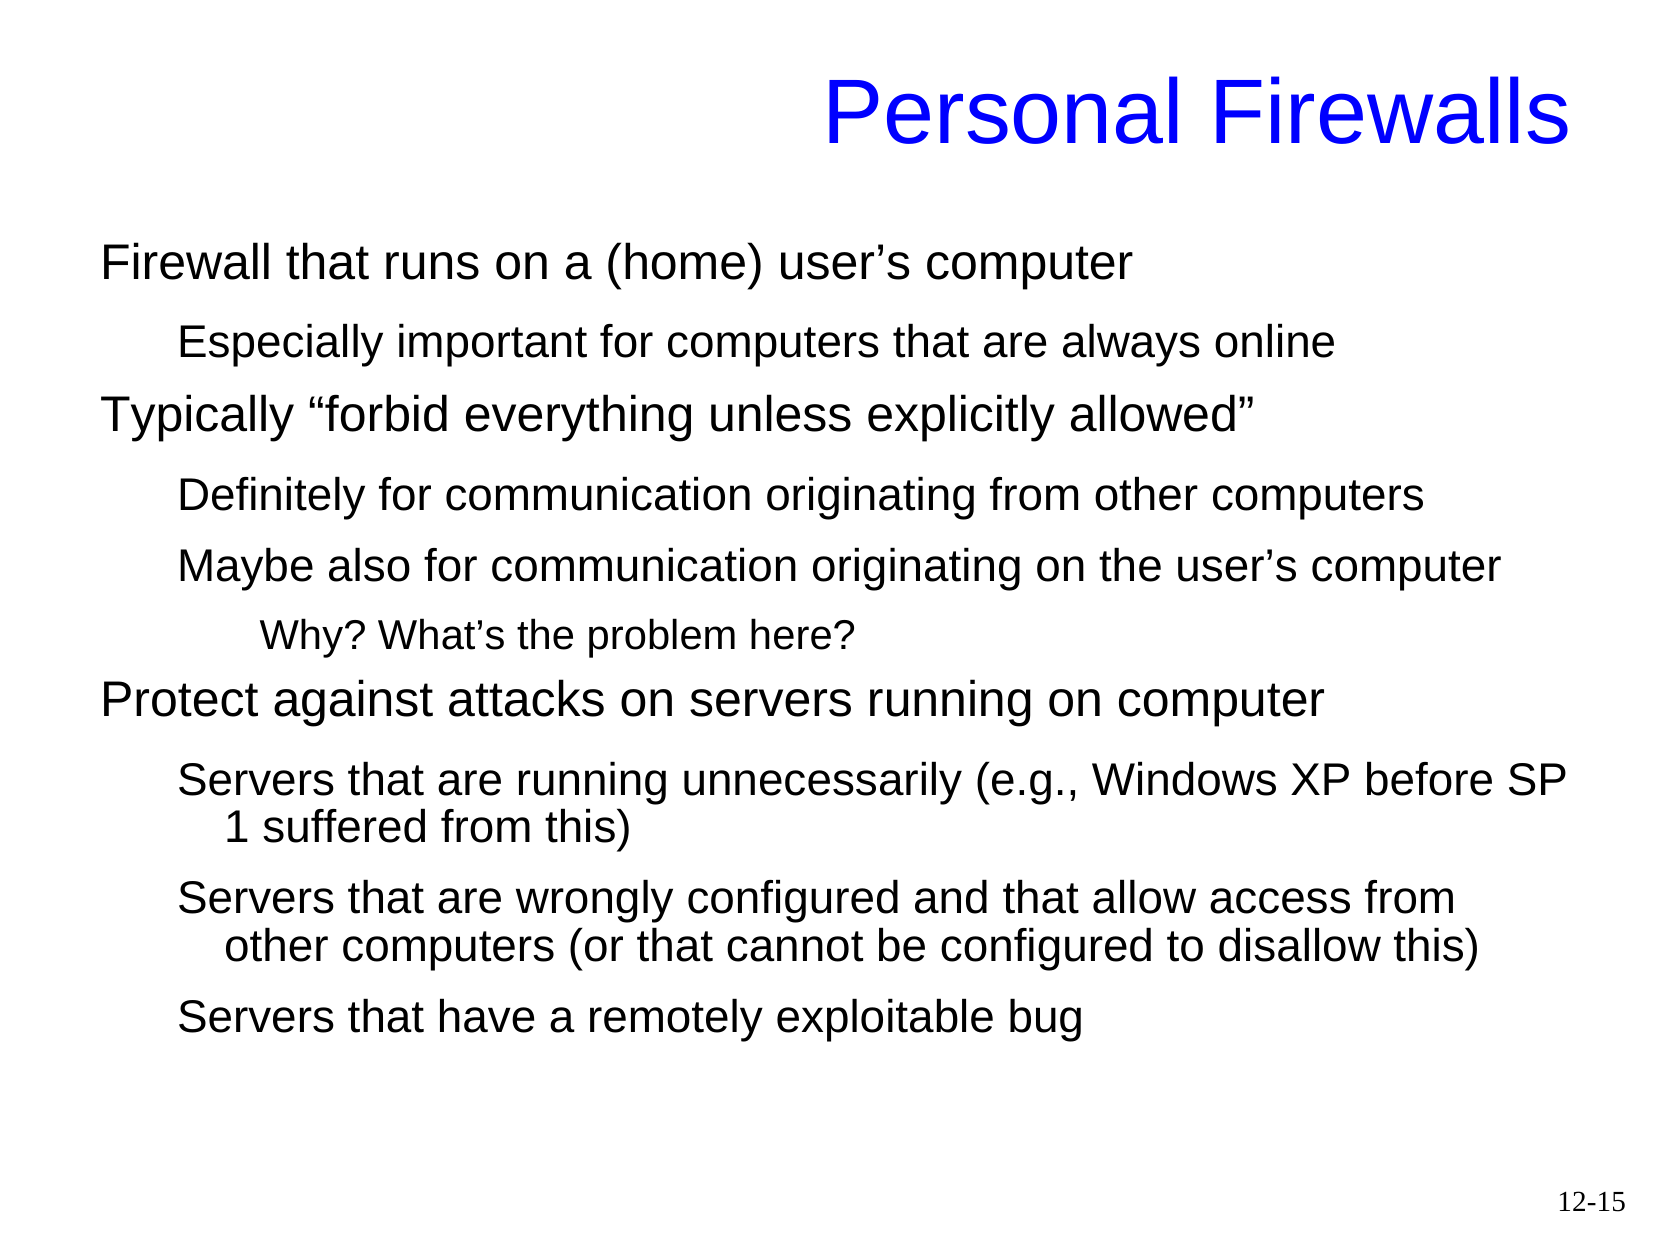

# Personal Firewalls
Firewall that runs on a (home) user’s computer
Especially important for computers that are always online
Typically “forbid everything unless explicitly allowed”
Definitely for communication originating from other computers
Maybe also for communication originating on the user’s computer
Why? What’s the problem here?
Protect against attacks on servers running on computer
Servers that are running unnecessarily (e.g., Windows XP before SP 1 suffered from this)
Servers that are wrongly configured and that allow access from other computers (or that cannot be configured to disallow this)
Servers that have a remotely exploitable bug